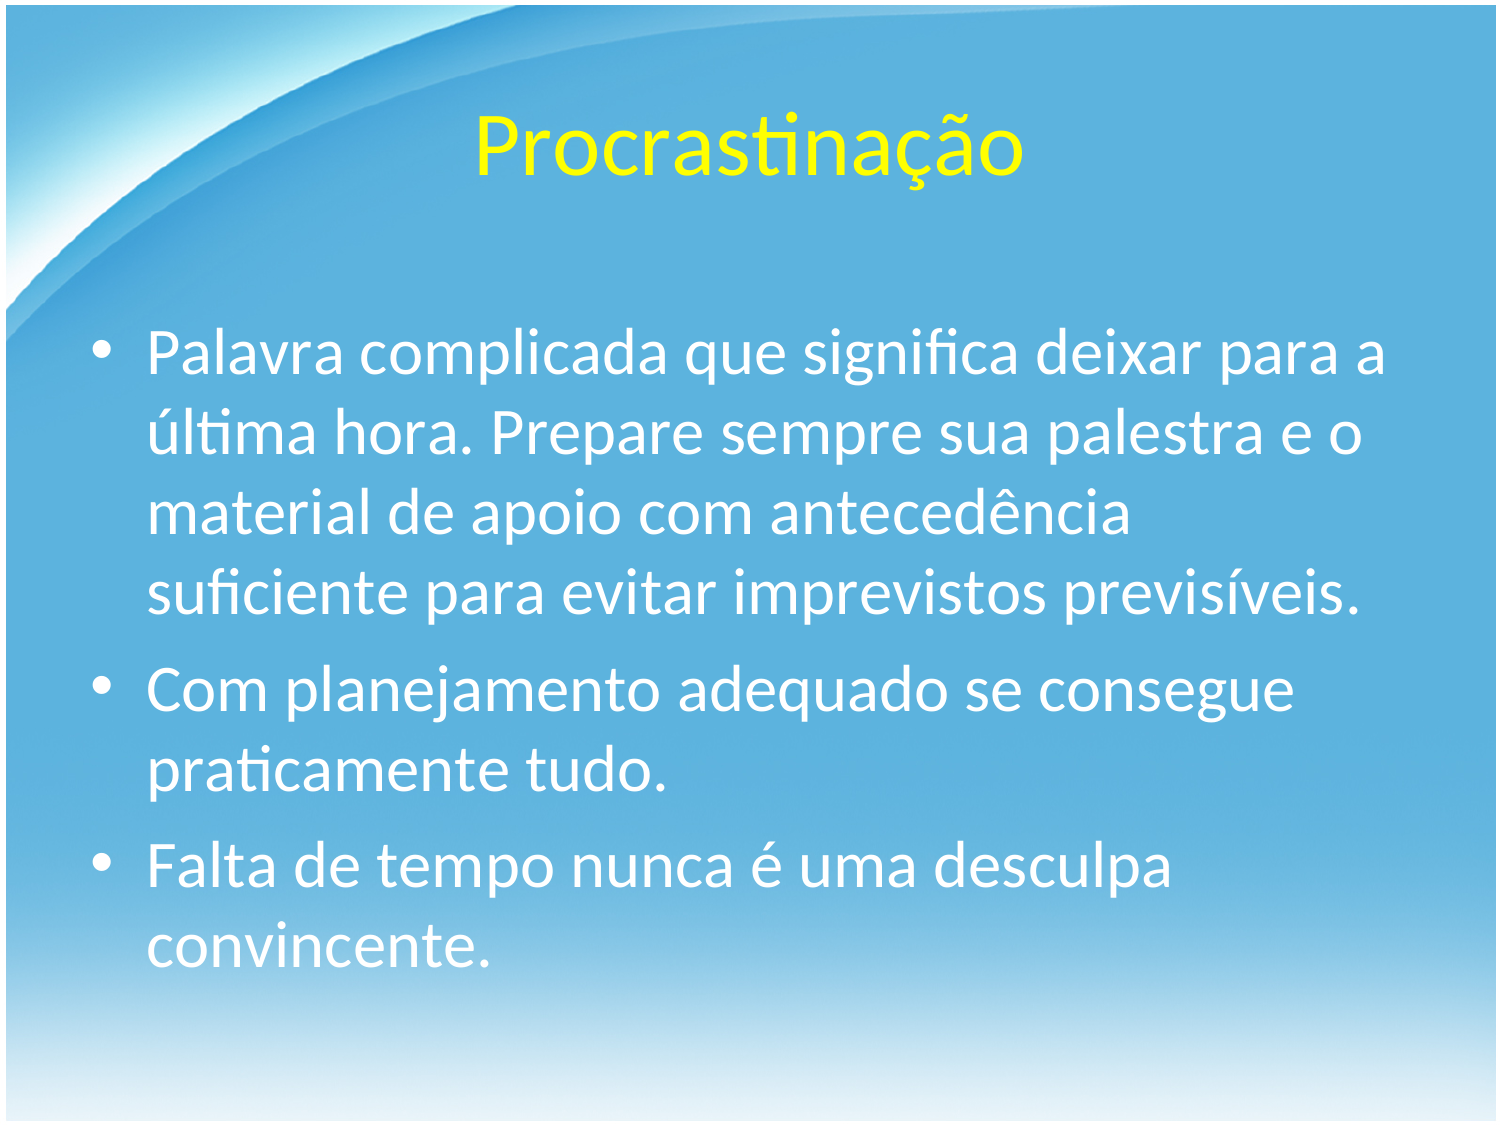

# Procrastinação
Palavra complicada que significa deixar para a última hora. Prepare sempre sua palestra e o material de apoio com antecedência suficiente para evitar imprevistos previsíveis.
Com planejamento adequado se consegue praticamente tudo.
Falta de tempo nunca é uma desculpa convincente.